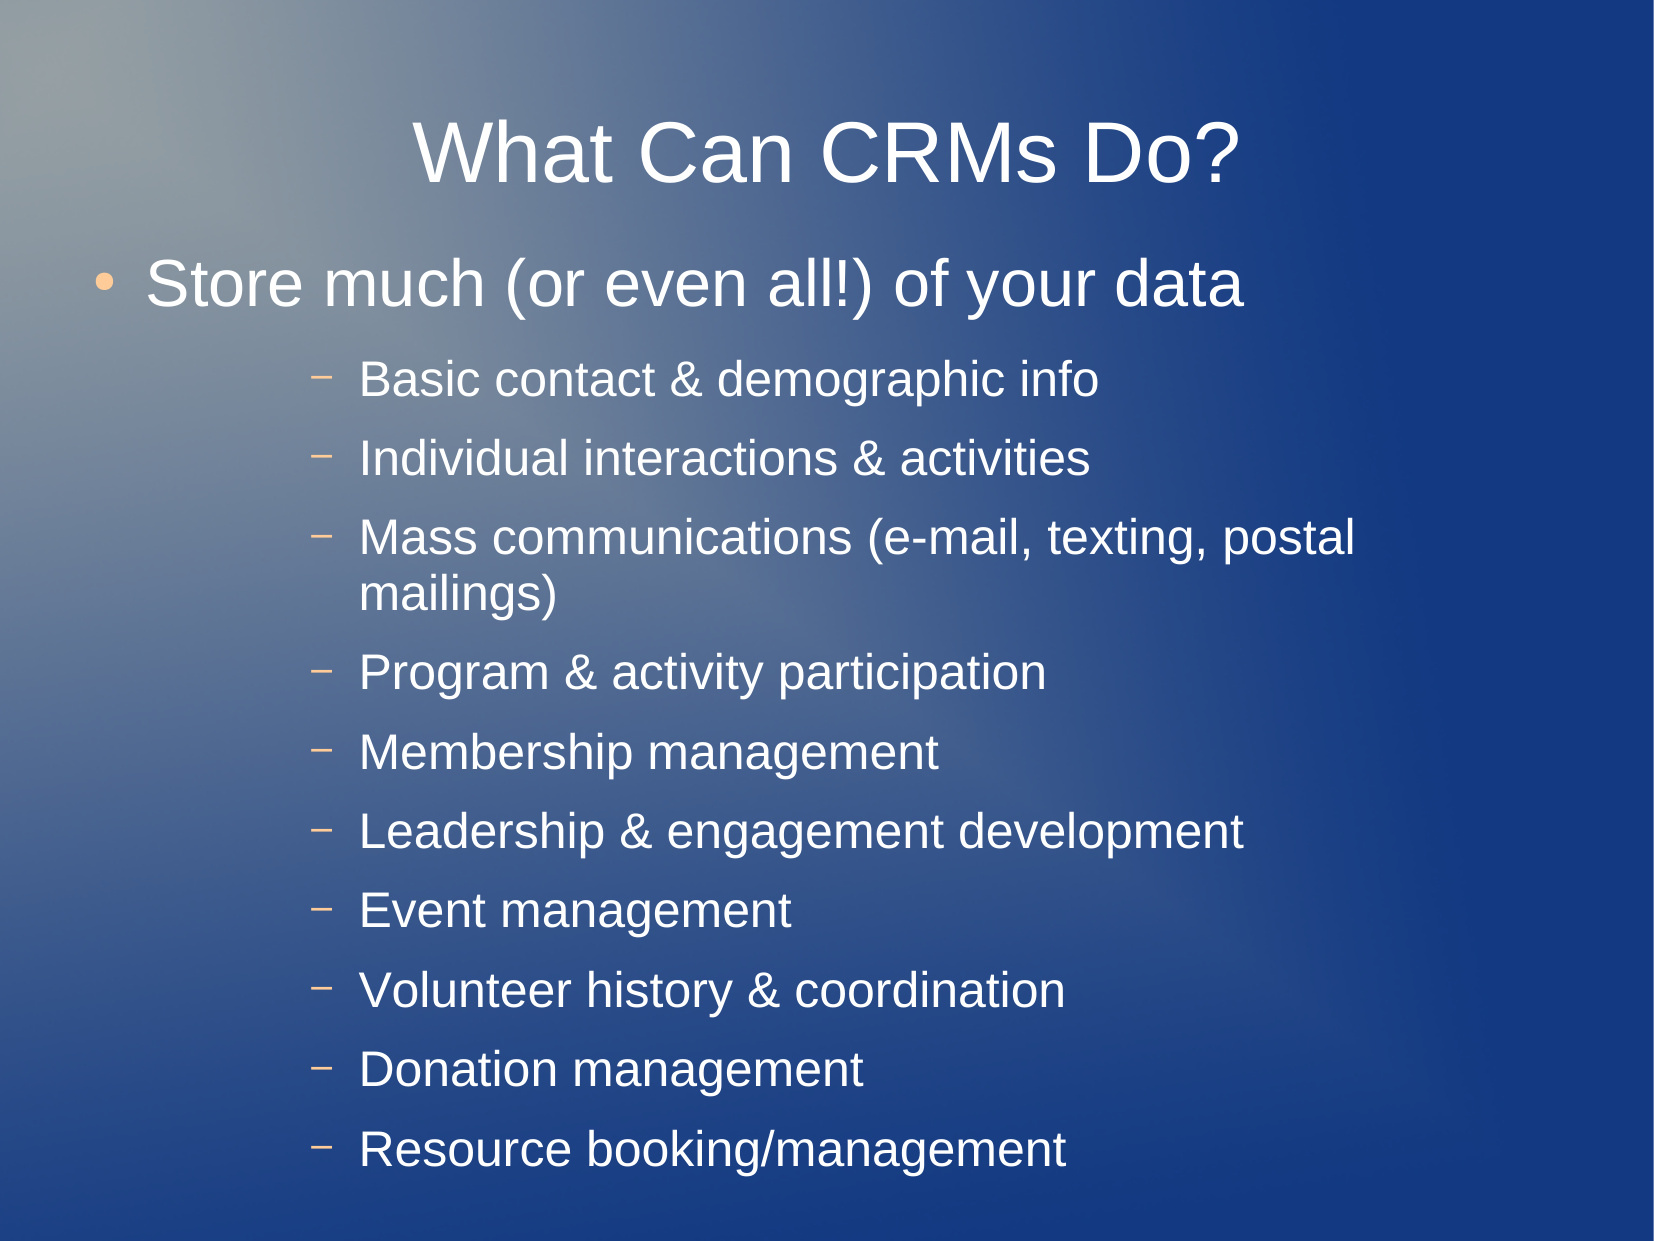

# What Can CRMs Do?
Store much (or even all!) of your data
Basic contact & demographic info
Individual interactions & activities
Mass communications (e-mail, texting, postal mailings)
Program & activity participation
Membership management
Leadership & engagement development
Event management
Volunteer history & coordination
Donation management
Resource booking/management